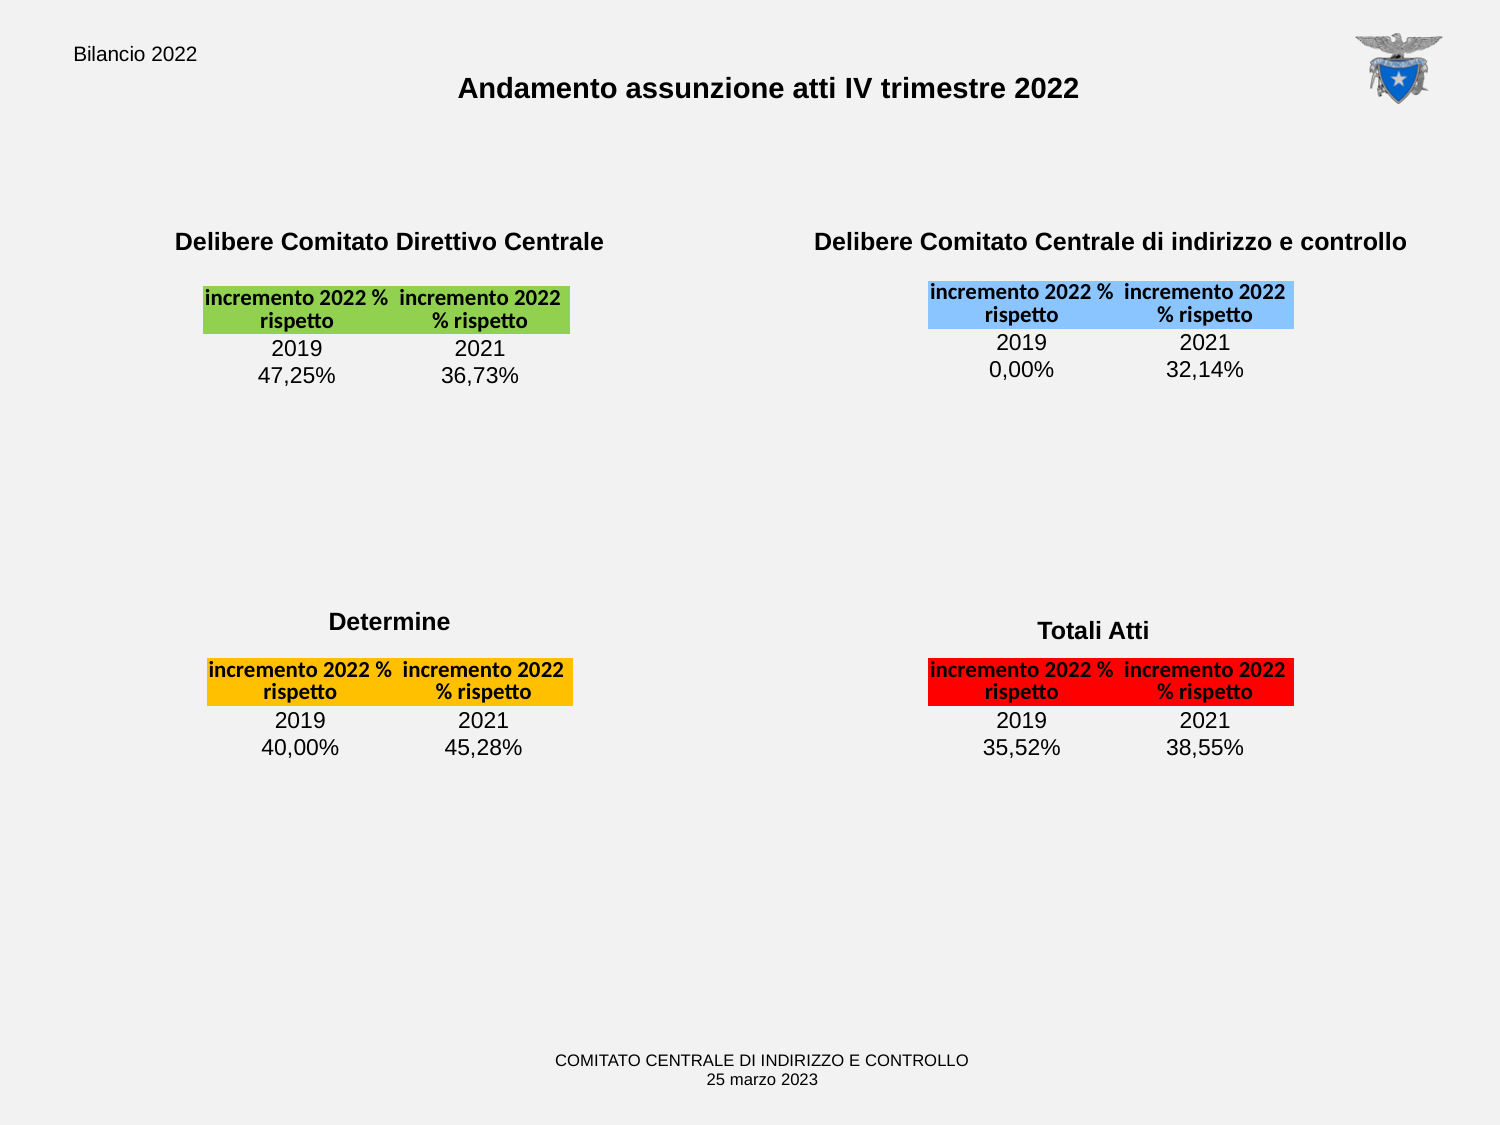

Bilancio 2022
Andamento assunzione atti IV trimestre 2022
Delibere Comitato Centrale di indirizzo e controllo
Delibere Comitato Direttivo Centrale
| incremento 2022 % rispetto | incremento 2022 % rispetto |
| --- | --- |
| 2019 | 2021 |
| 0,00% | 32,14% |
| incremento 2022 % rispetto | incremento 2022 % rispetto |
| --- | --- |
| 2019 | 2021 |
| 47,25% | 36,73% |
Determine
Totali Atti
| incremento 2022 % rispetto | incremento 2022 % rispetto |
| --- | --- |
| 2019 | 2021 |
| 40,00% | 45,28% |
| incremento 2022 % rispetto | incremento 2022 % rispetto |
| --- | --- |
| 2019 | 2021 |
| 35,52% | 38,55% |
COMITATO CENTRALE DI INDIRIZZO E CONTROLLO
25 marzo 2023